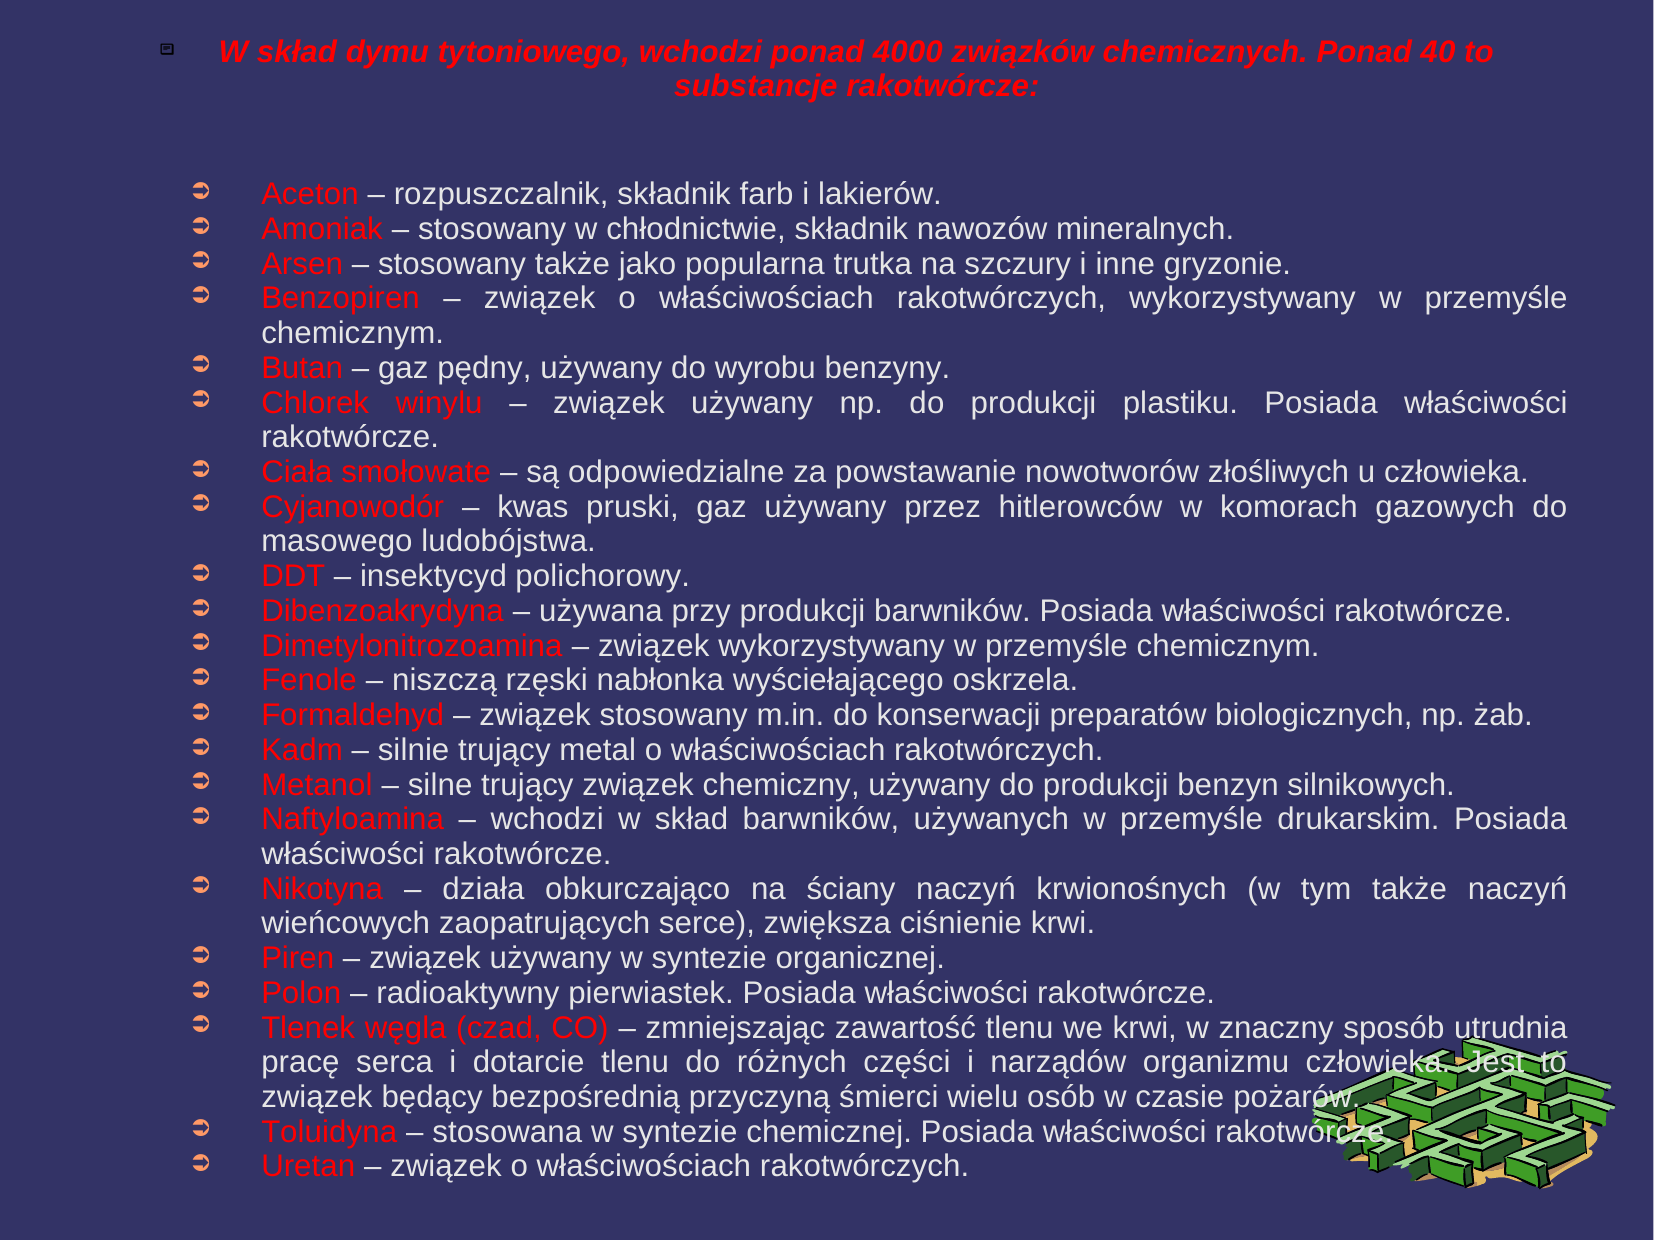

# W skład dymu tytoniowego, wchodzi ponad 4000 związków chemicznych. Ponad 40 to substancje rakotwórcze:
Aceton – rozpuszczalnik, składnik farb i lakierów.
Amoniak – stosowany w chłodnictwie, składnik nawozów mineralnych.
Arsen – stosowany także jako popularna trutka na szczury i inne gryzonie.
Benzopiren – związek o właściwościach rakotwórczych, wykorzystywany w przemyśle chemicznym.
Butan – gaz pędny, używany do wyrobu benzyny.
Chlorek winylu – związek używany np. do produkcji plastiku. Posiada właściwości rakotwórcze.
Ciała smołowate – są odpowiedzialne za powstawanie nowotworów złośliwych u człowieka.
Cyjanowodór – kwas pruski, gaz używany przez hitlerowców w komorach gazowych do masowego ludobójstwa.
DDT – insektycyd polichorowy.
Dibenzoakrydyna – używana przy produkcji barwników. Posiada właściwości rakotwórcze.
Dimetylonitrozoamina – związek wykorzystywany w przemyśle chemicznym.
Fenole – niszczą rzęski nabłonka wyściełającego oskrzela.
Formaldehyd – związek stosowany m.in. do konserwacji preparatów biologicznych, np. żab.
Kadm – silnie trujący metal o właściwościach rakotwórczych.
Metanol – silne trujący związek chemiczny, używany do produkcji benzyn silnikowych.
Naftyloamina – wchodzi w skład barwników, używanych w przemyśle drukarskim. Posiada właściwości rakotwórcze.
Nikotyna – działa obkurczająco na ściany naczyń krwionośnych (w tym także naczyń wieńcowych zaopatrujących serce), zwiększa ciśnienie krwi.
Piren – związek używany w syntezie organicznej.
Polon – radioaktywny pierwiastek. Posiada właściwości rakotwórcze.
Tlenek węgla (czad, CO) – zmniejszając zawartość tlenu we krwi, w znaczny sposób utrudnia pracę serca i dotarcie tlenu do różnych części i narządów organizmu człowieka. Jest to związek będący bezpośrednią przyczyną śmierci wielu osób w czasie pożarów.
Toluidyna – stosowana w syntezie chemicznej. Posiada właściwości rakotwórcze.
Uretan – związek o właściwościach rakotwórczych.